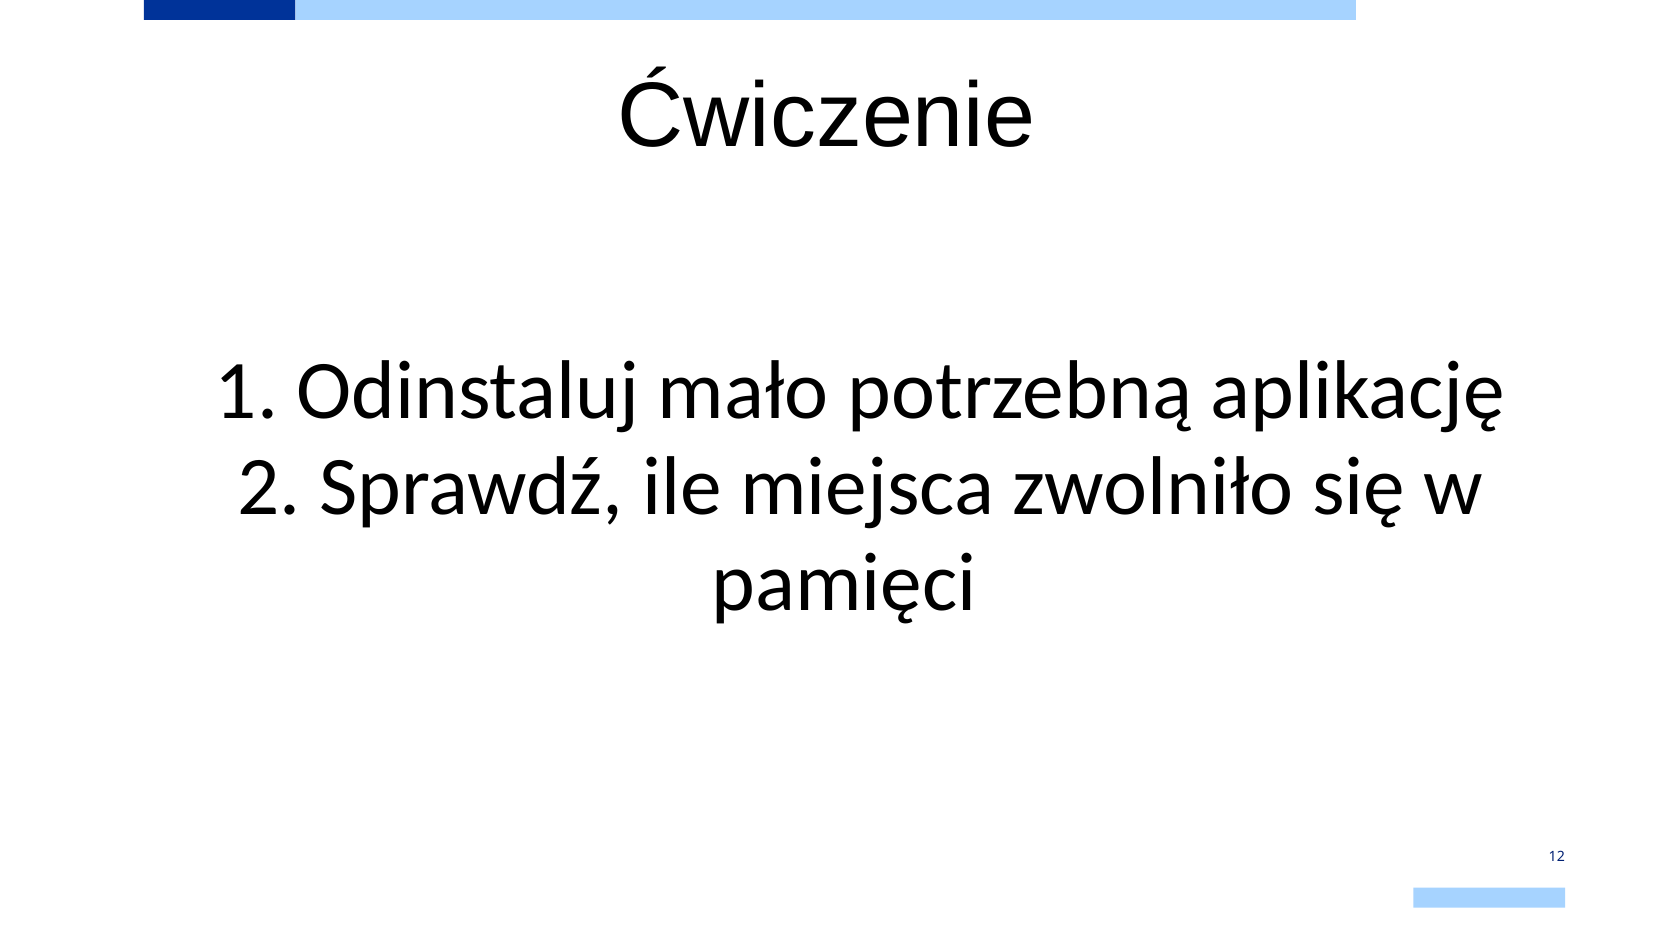

# Ćwiczenie
1. Odinstaluj mało potrzebną aplikację
2. Sprawdź, ile miejsca zwolniło się w pamięci